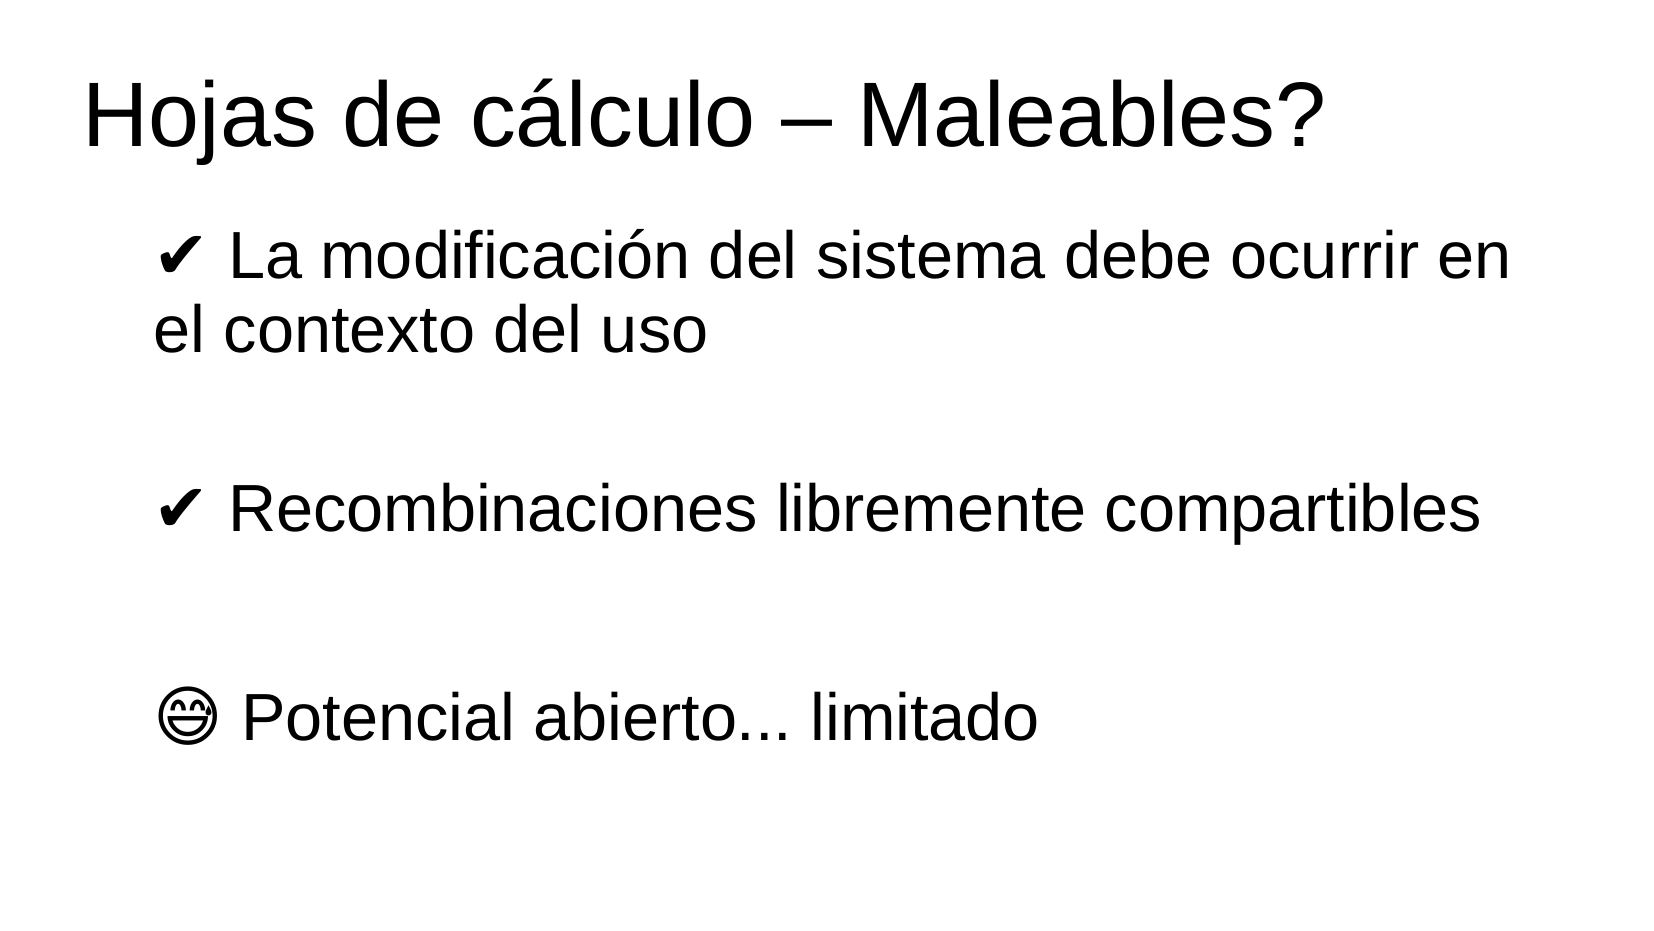

# Hojas de cálculo – Maleables?
✔ La modificación del sistema debe ocurrir en el contexto del uso
✔ Recombinaciones libremente compartibles
😅 Potencial abierto... limitado